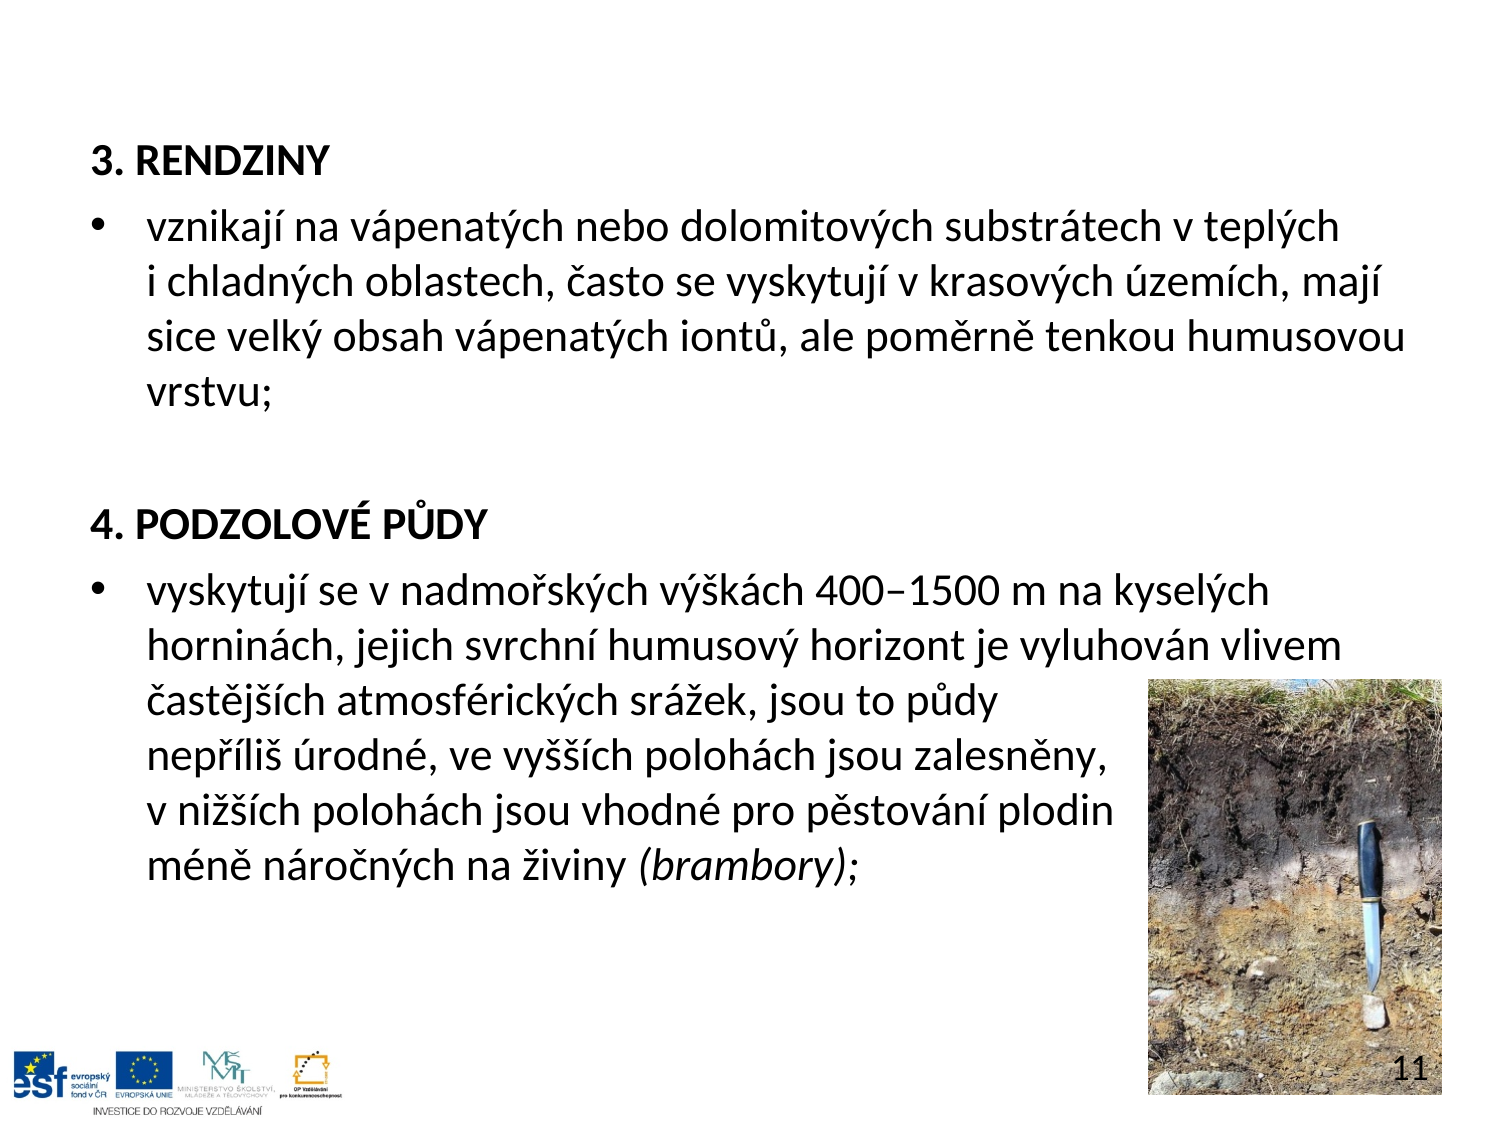

# 3. RENDZINY
vznikají na vápenatých nebo dolomitových substrátech v teplých
i chladných oblastech, často se vyskytují v krasových územích, mají sice velký obsah vápenatých iontů, ale poměrně tenkou humusovou vrstvu;
4. PODZOLOVÉ PŮDY
vyskytují se v nadmořských výškách 400–1500 m na kyselých horninách, jejich svrchní humusový horizont je vyluhován vlivem častějších atmosférických srážek, jsou to půdy nepříliš úrodné, ve vyšších polohách jsou zalesněny, v nižších polohách jsou vhodné pro pěstování plodin méně náročných na živiny (brambory);
11